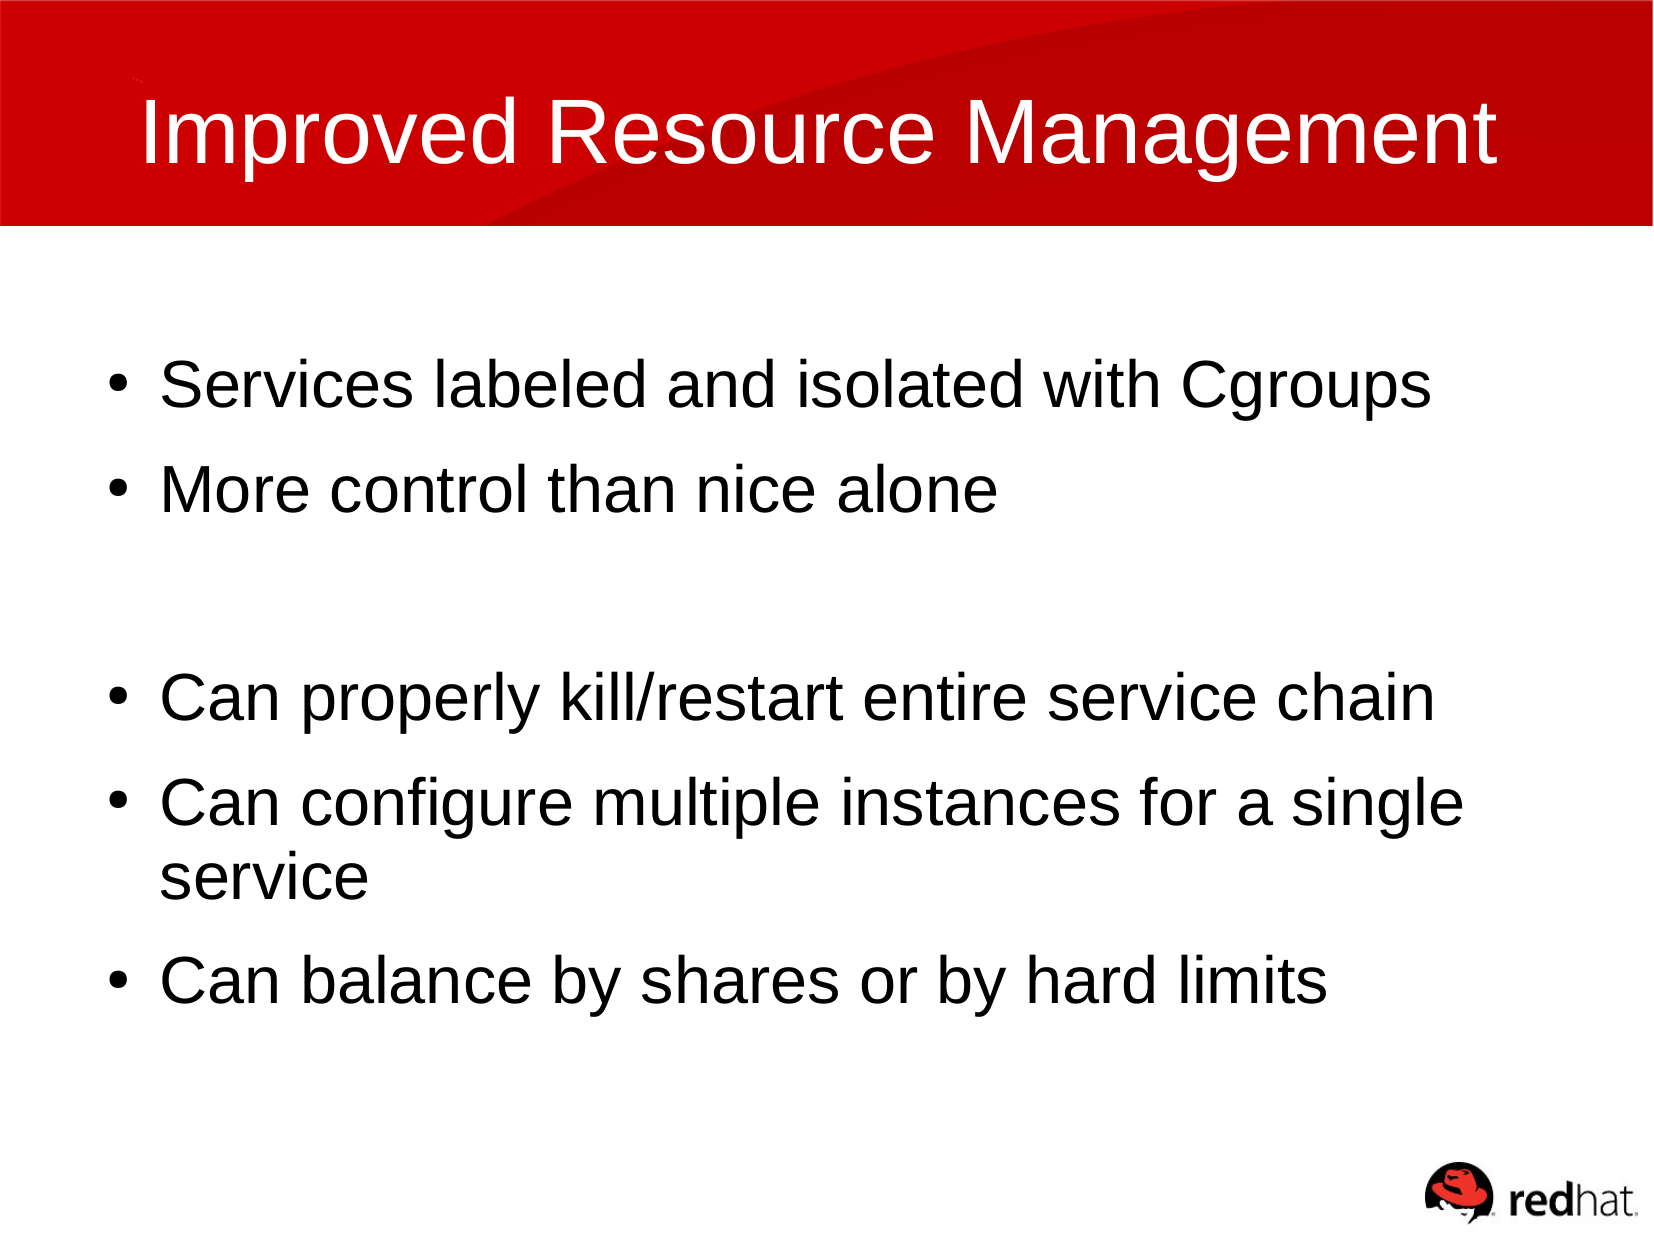

# Improved Resource Management
Services labeled and isolated with Cgroups
More control than nice alone
Can properly kill/restart entire service chain
Can configure multiple instances for a single service
Can balance by shares or by hard limits